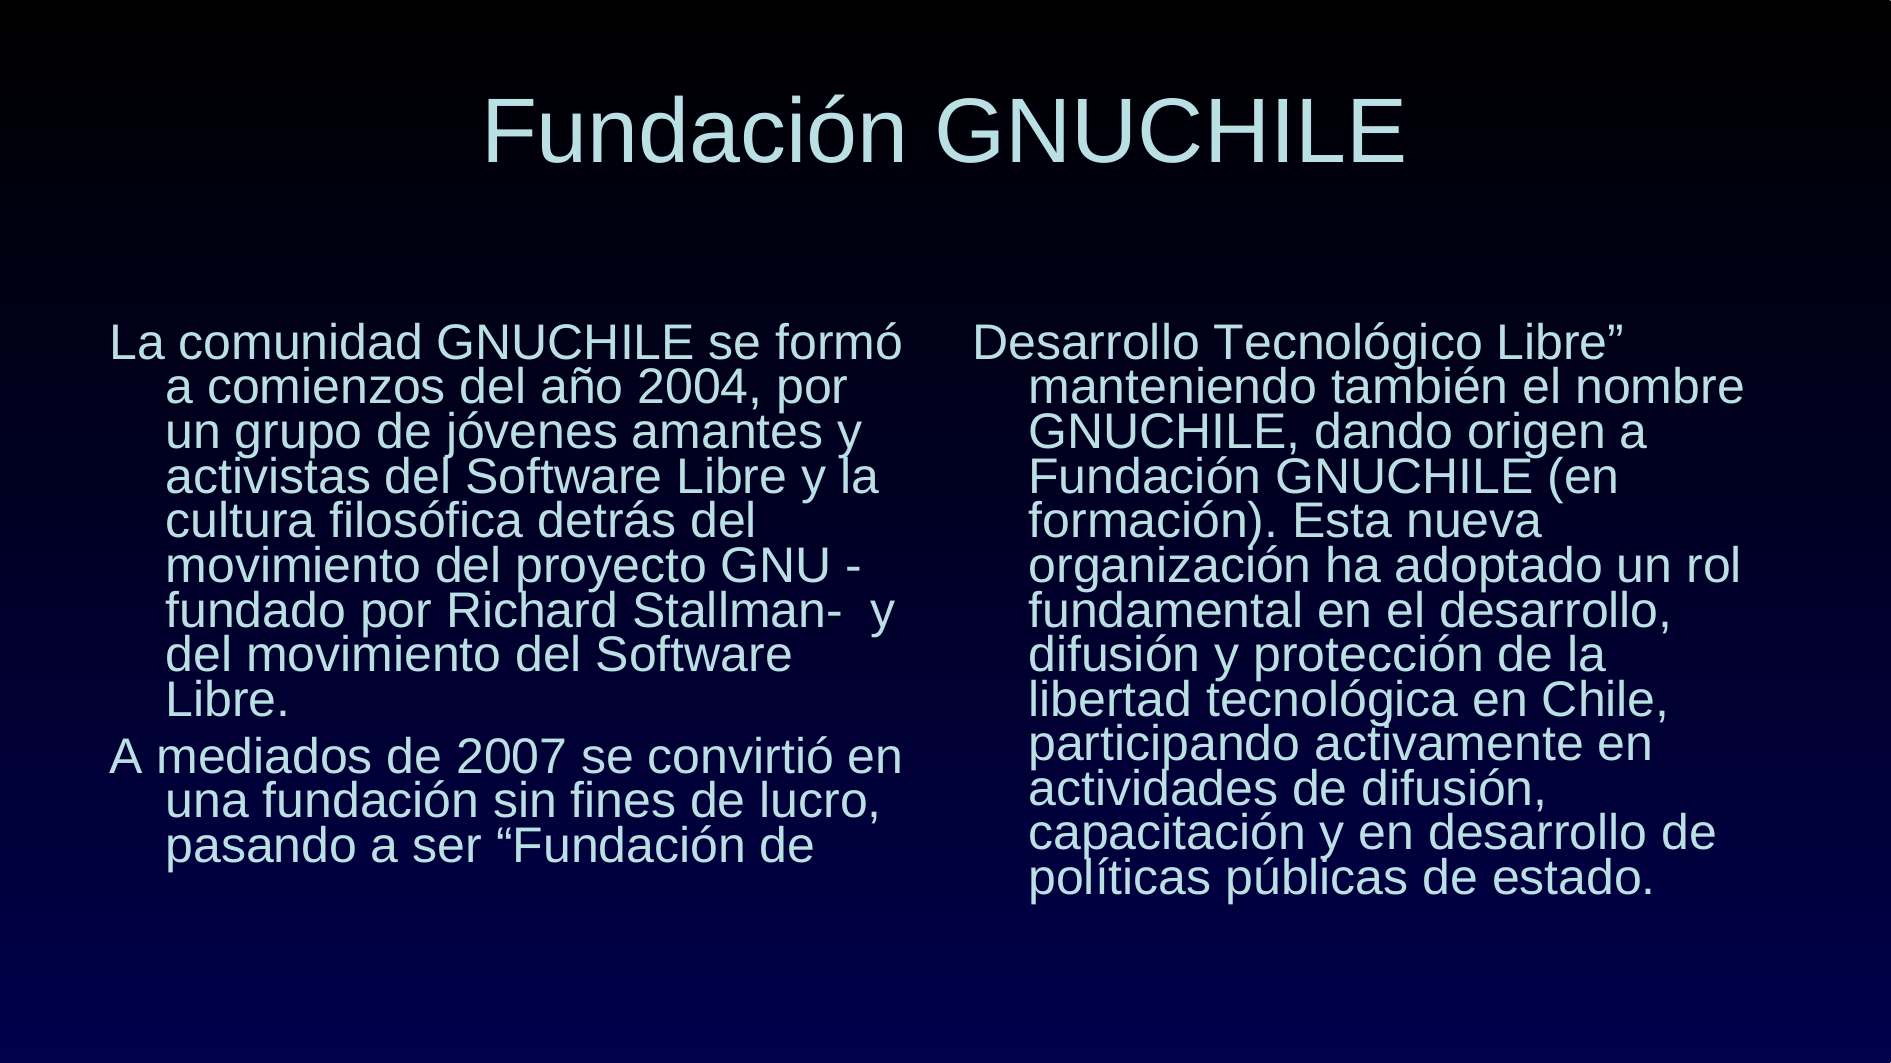

# Fundación GNUCHILE
La comunidad GNUCHILE se formó a comienzos del año 2004, por un grupo de jóvenes amantes y activistas del Software Libre y la cultura filosófica detrás del movimiento del proyecto GNU -fundado por Richard Stallman- y del movimiento del Software Libre.
A mediados de 2007 se convirtió en una fundación sin fines de lucro, pasando a ser “Fundación de
Desarrollo Tecnológico Libre” manteniendo también el nombre GNUCHILE, dando origen a Fundación GNUCHILE (en formación). Esta nueva organización ha adoptado un rol fundamental en el desarrollo, difusión y protección de la libertad tecnológica en Chile, participando activamente en actividades de difusión, capacitación y en desarrollo de políticas públicas de estado.